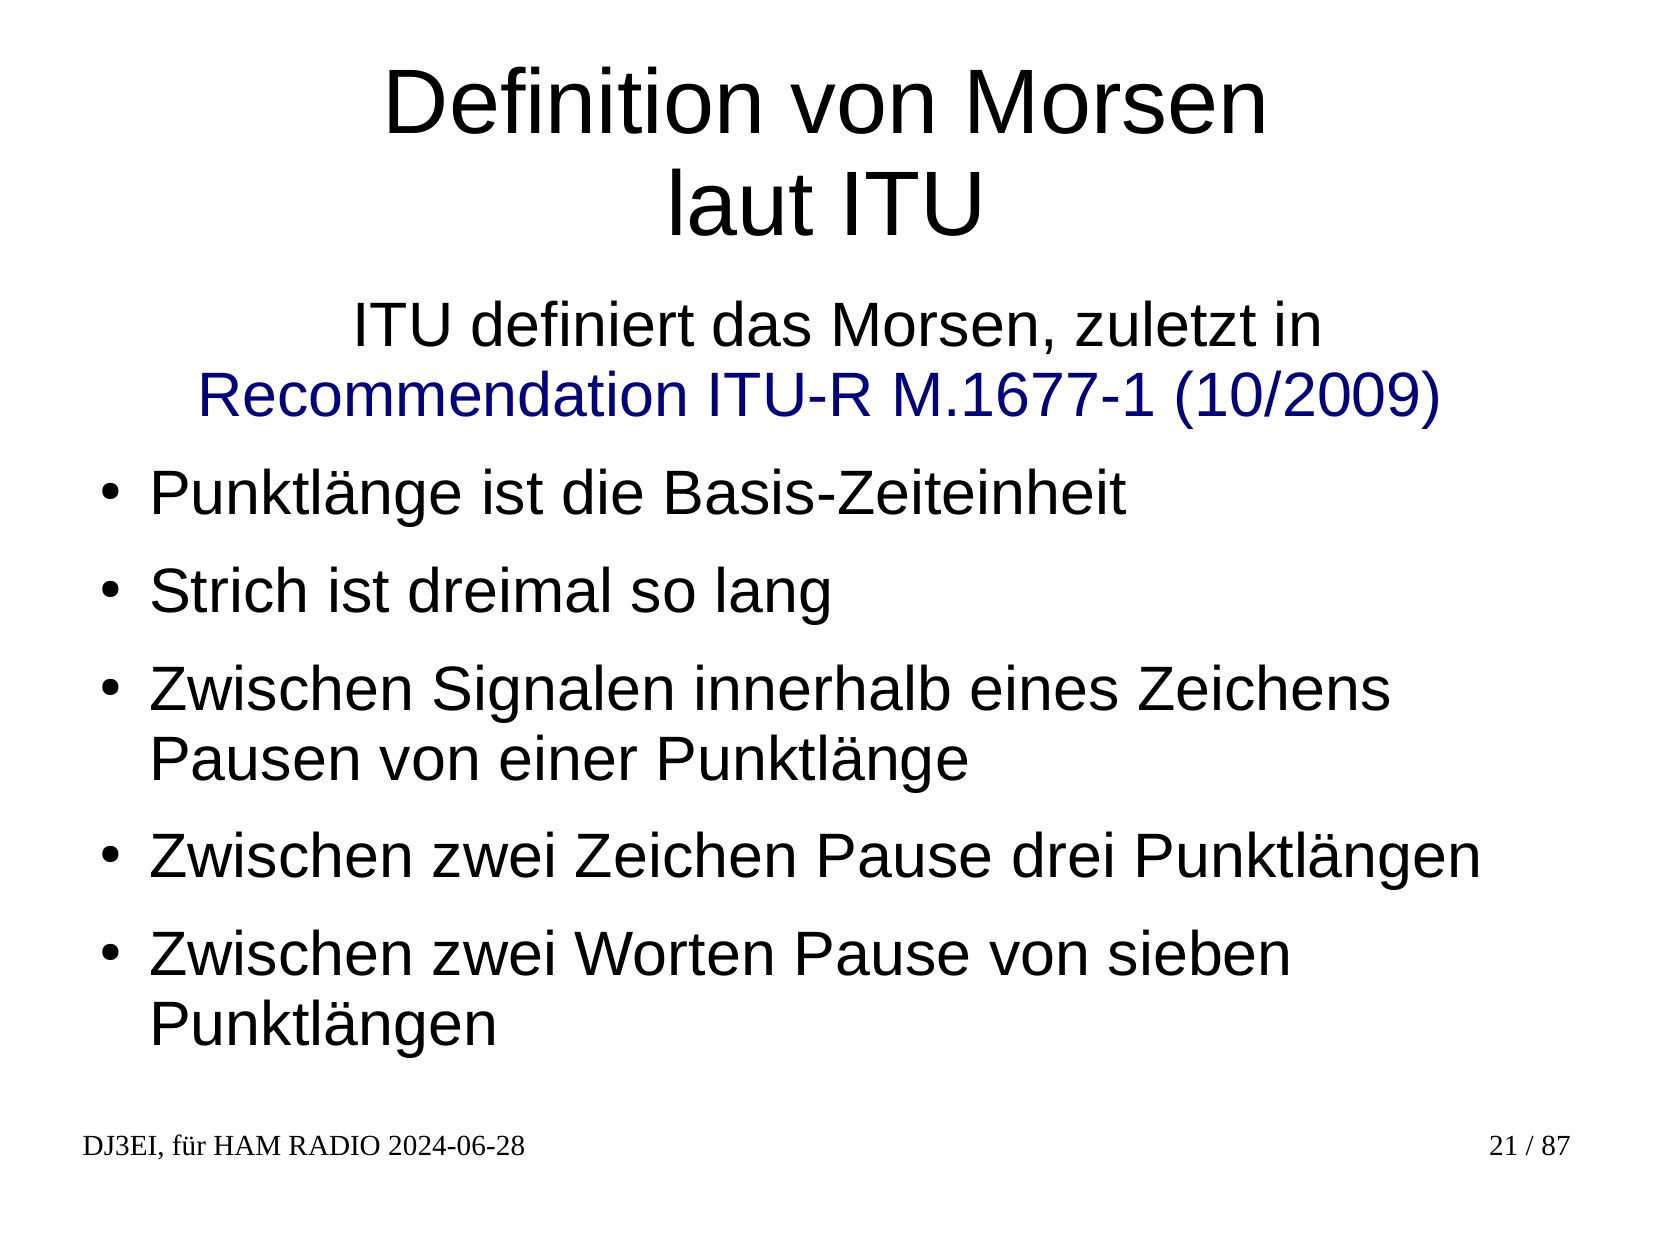

# Definition von Morsen laut ITU
ITU definiert das Morsen, zuletzt in
Recommendation ITU-R M.1677-1 (10/2009)
Punktlänge ist die Basis-Zeiteinheit
Strich ist dreimal so lang
Zwischen Signalen innerhalb eines Zeichens
Pausen von einer Punktlänge
Zwischen zwei Zeichen Pause drei Punktlängen
Zwischen zwei Worten Pause von sieben Punktlängen
21